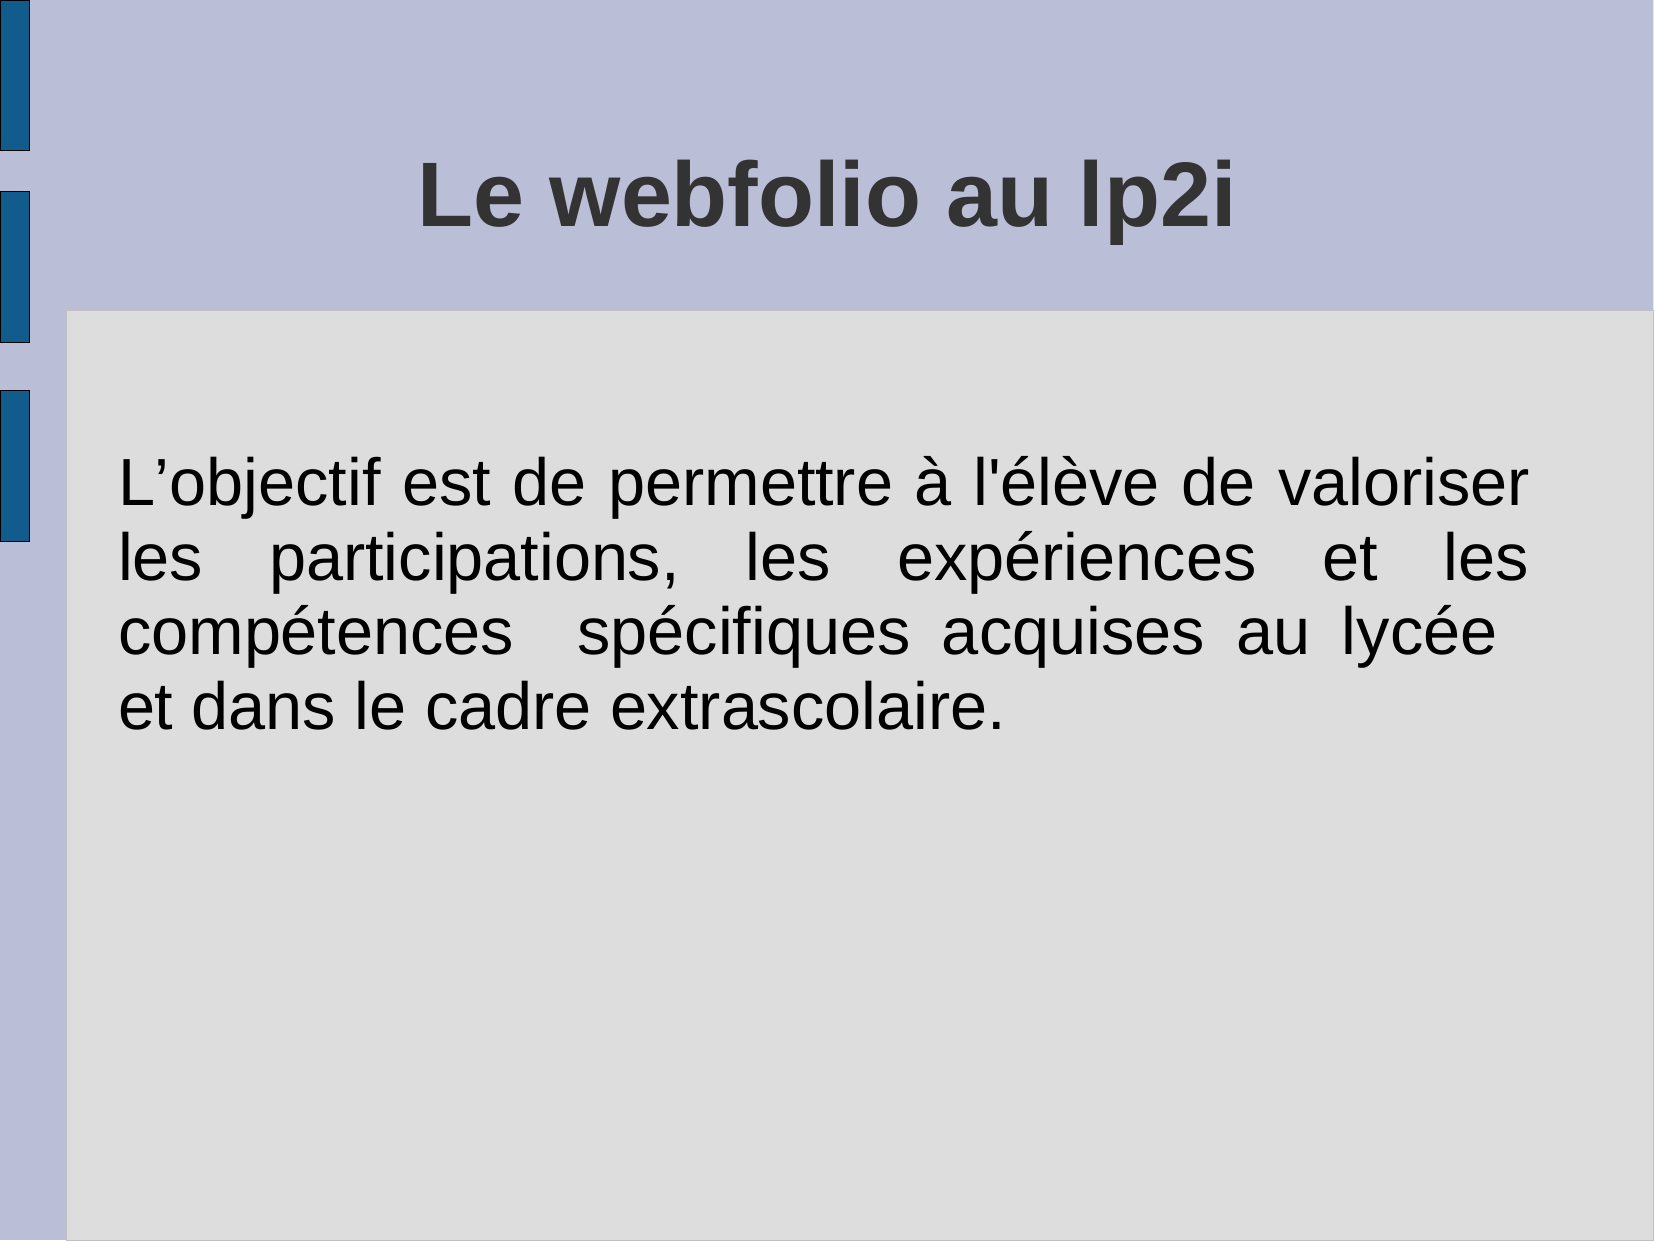

# Le webfolio au lp2i
L’objectif est de permettre à l'élève de valoriser les participations, les expériences et les compétences spécifiques acquises au lycée
et dans le cadre extrascolaire.